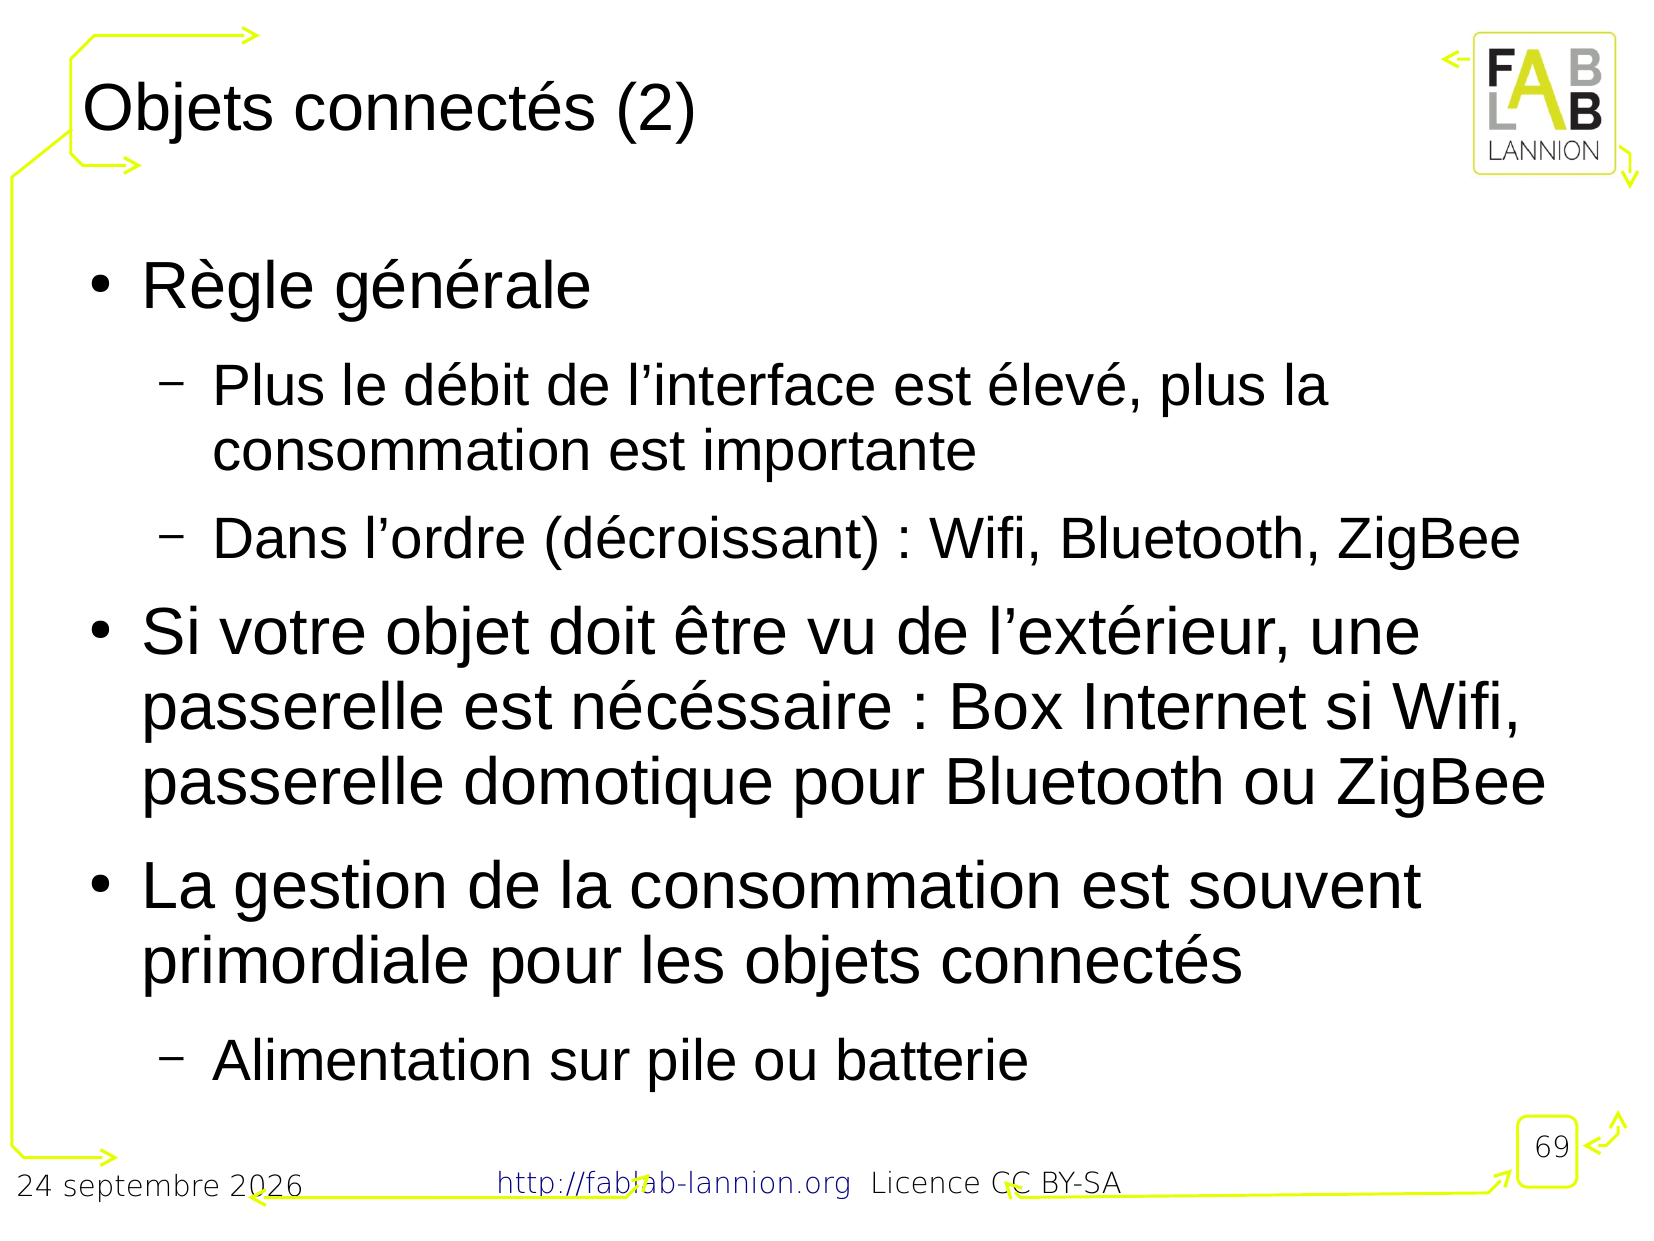

# Objets connectés (2)
Règle générale
Plus le débit de l’interface est élevé, plus la consommation est importante
Dans l’ordre (décroissant) : Wifi, Bluetooth, ZigBee
Si votre objet doit être vu de l’extérieur, une passerelle est nécéssaire : Box Internet si Wifi, passerelle domotique pour Bluetooth ou ZigBee
La gestion de la consommation est souvent primordiale pour les objets connectés
Alimentation sur pile ou batterie
69